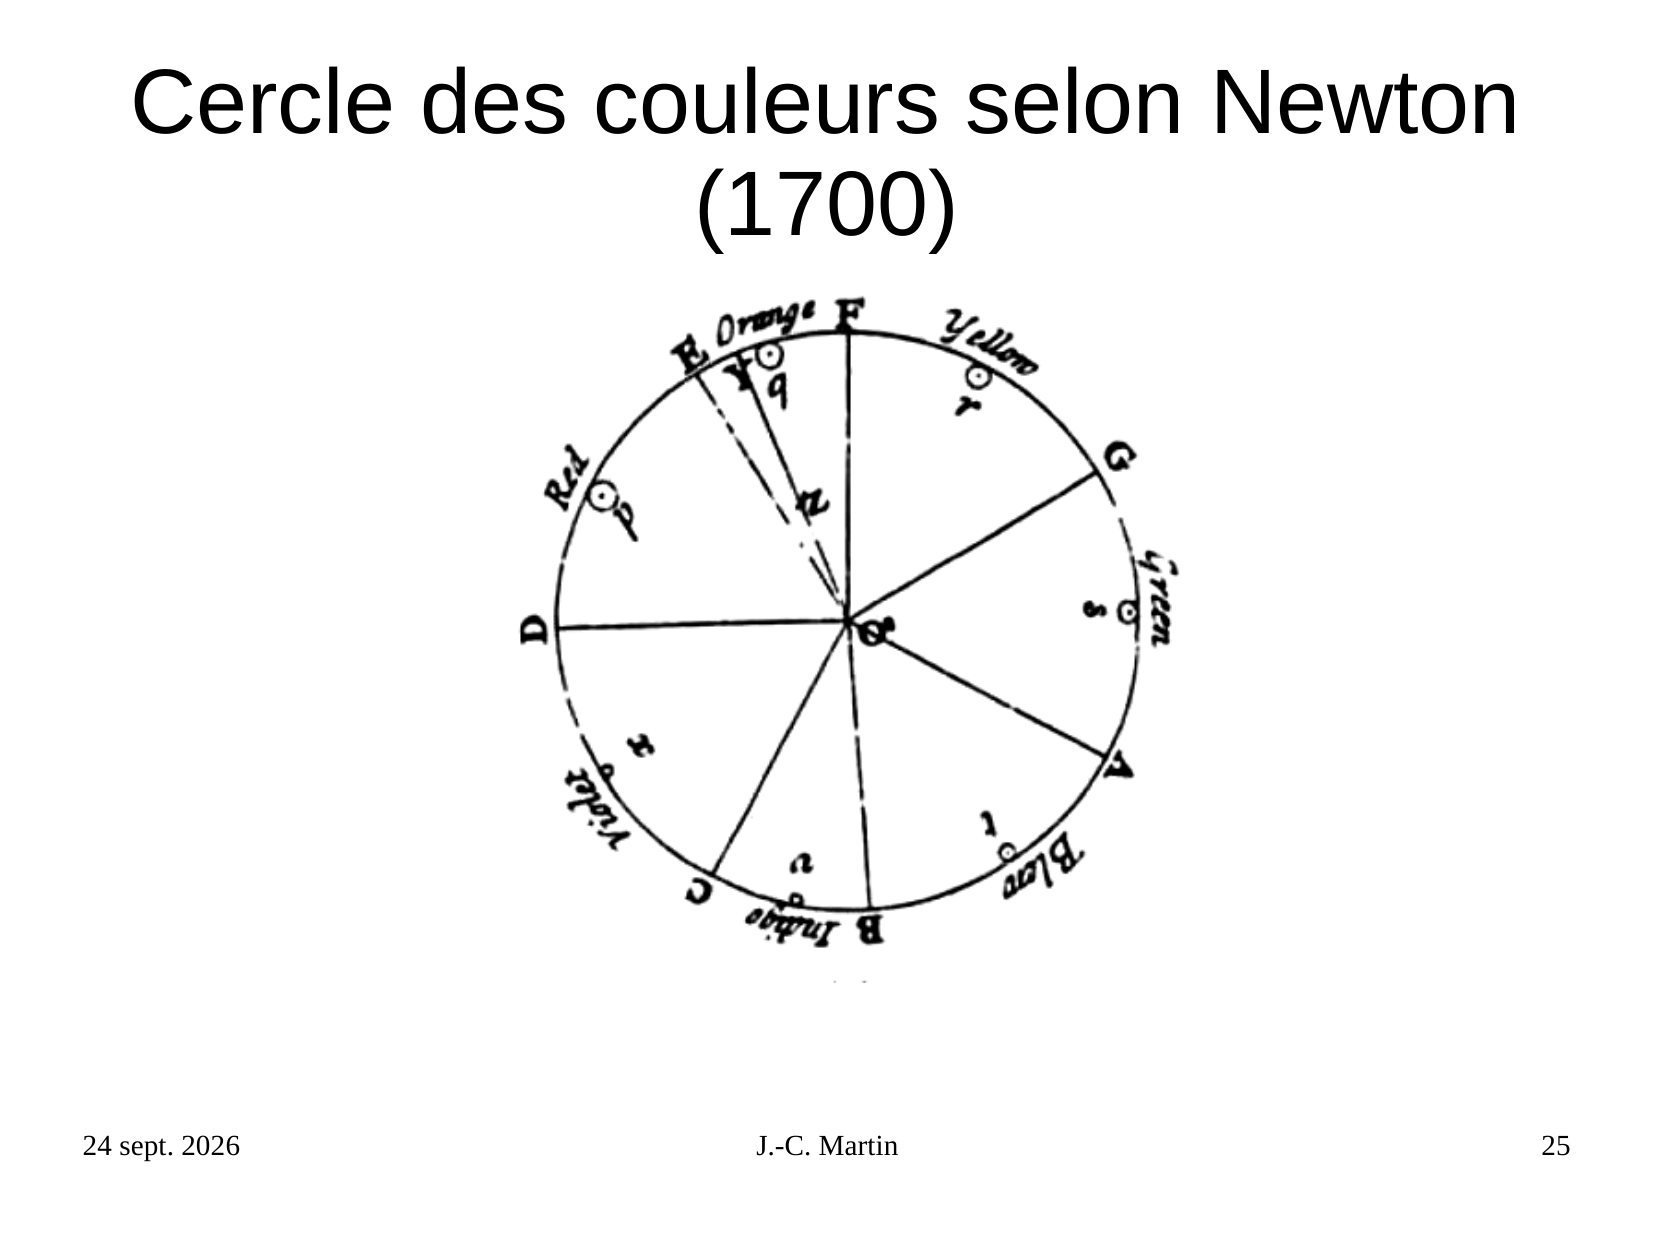

# Cercle des couleurs selon Newton (1700)
J.-C. Martin
25